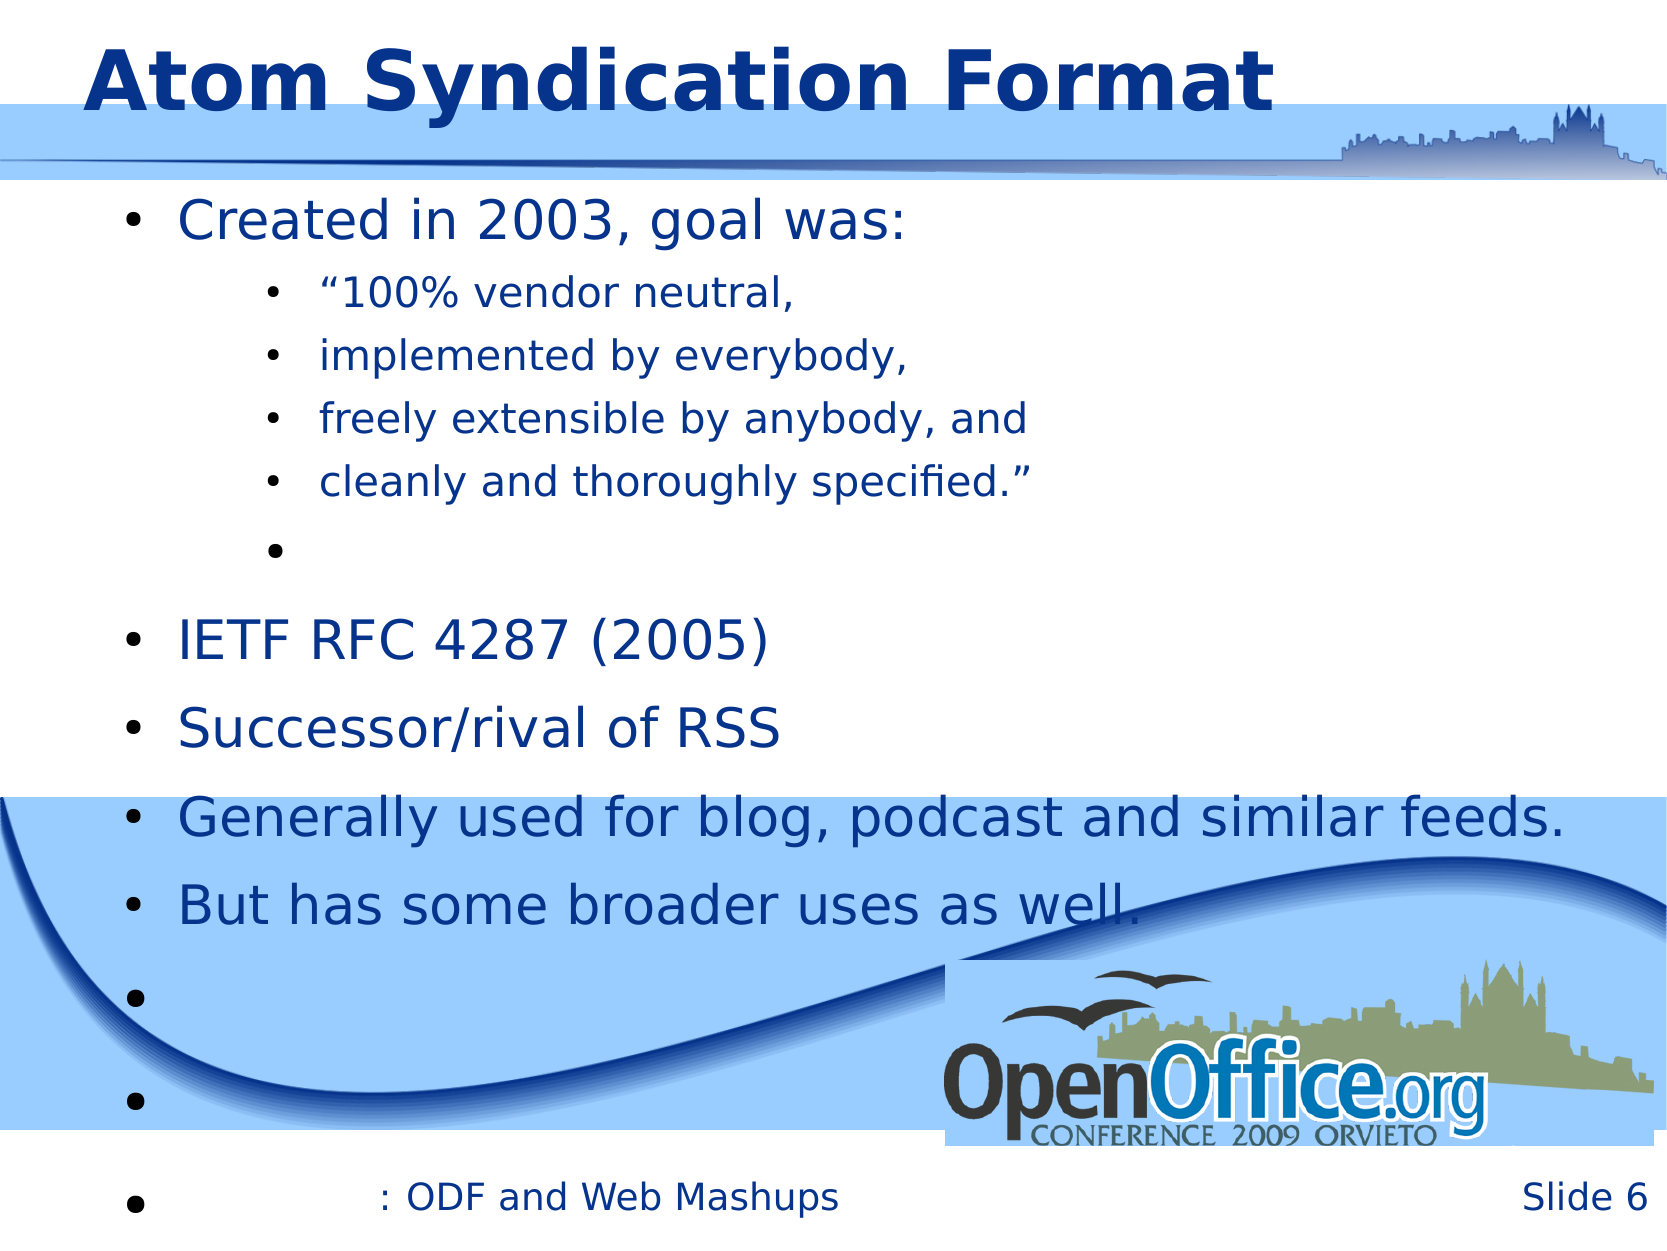

# Atom Syndication Format
Created in 2003, goal was:
“100% vendor neutral,
implemented by everybody,
freely extensible by anybody, and
cleanly and thoroughly specified.”
IETF RFC 4287 (2005)
Successor/rival of RSS
Generally used for blog, podcast and similar feeds.
But has some broader uses as well.
ODF and Web Mashups
6